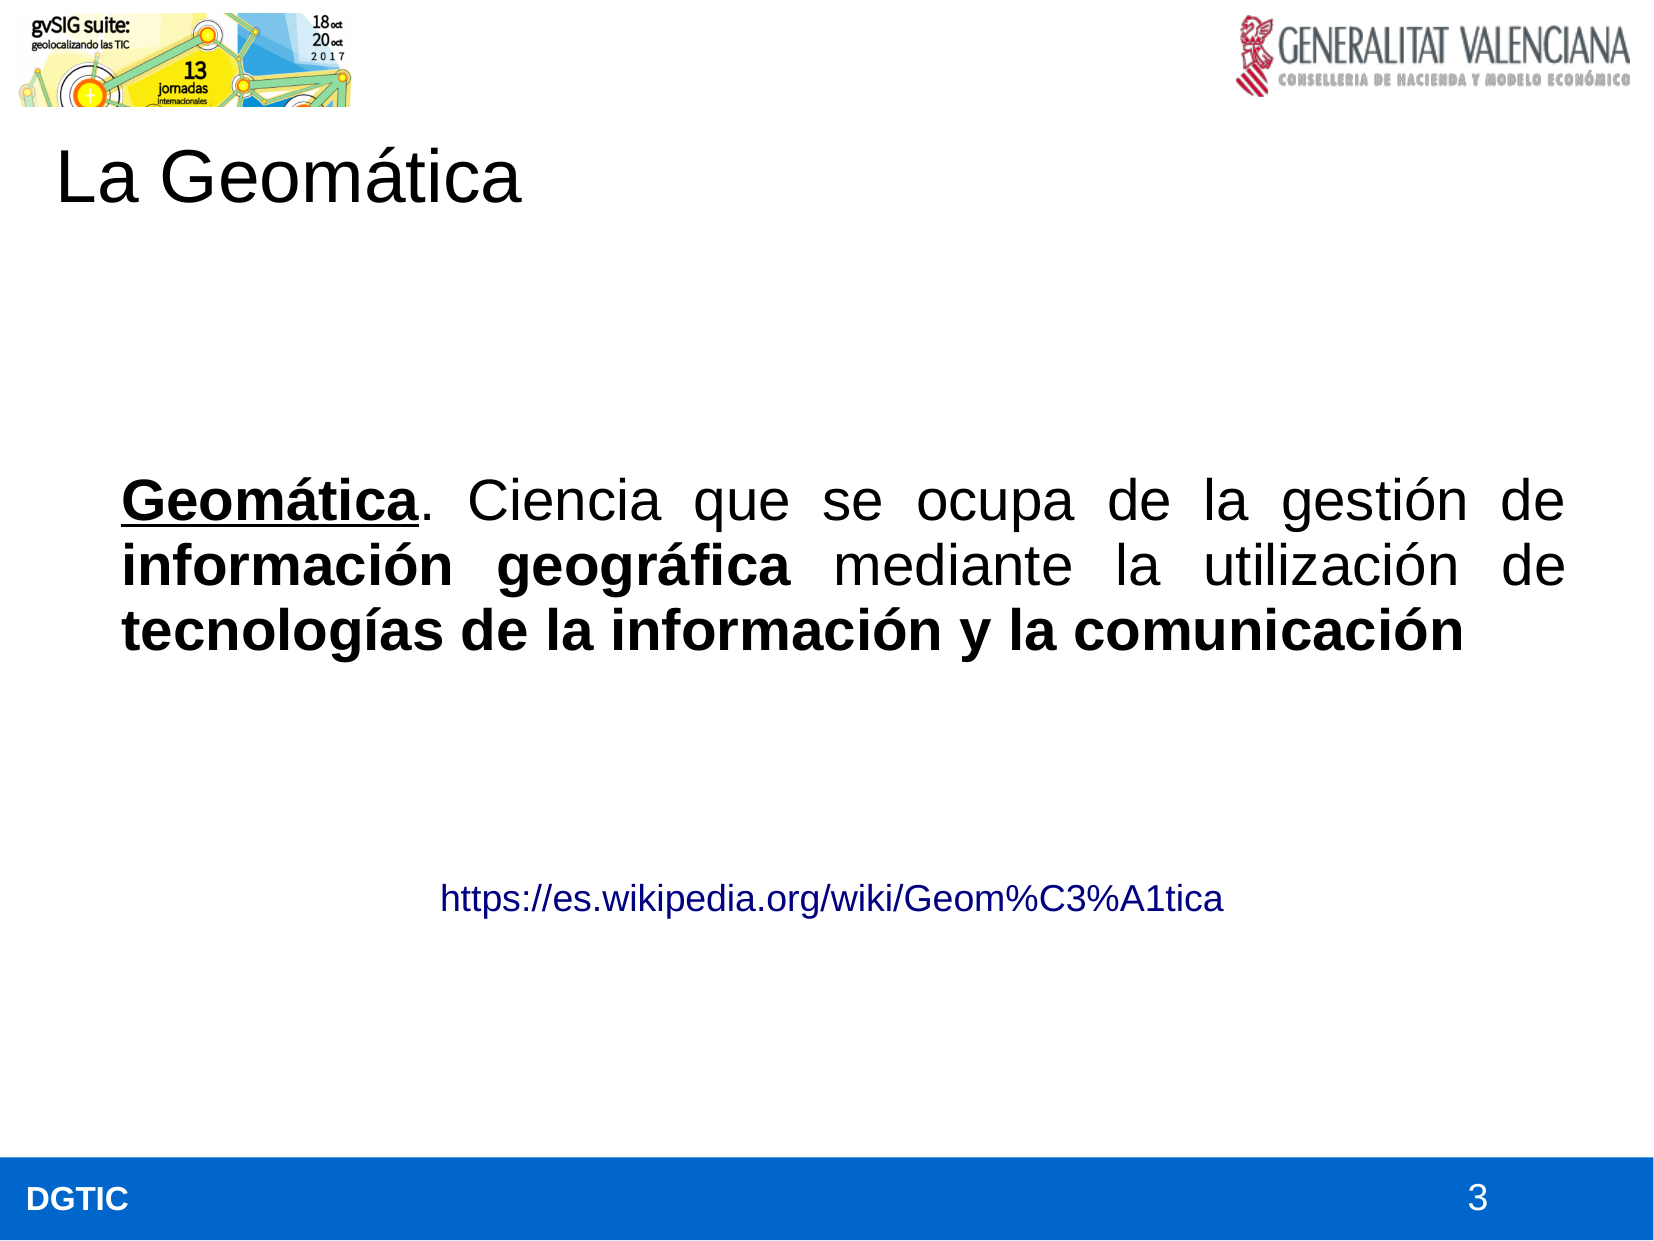

# La Geomática
Geomática. Ciencia que se ocupa de la gestión de información geográfica mediante la utilización de tecnologías de la información y la comunicación
https://es.wikipedia.org/wiki/Geom%C3%A1tica